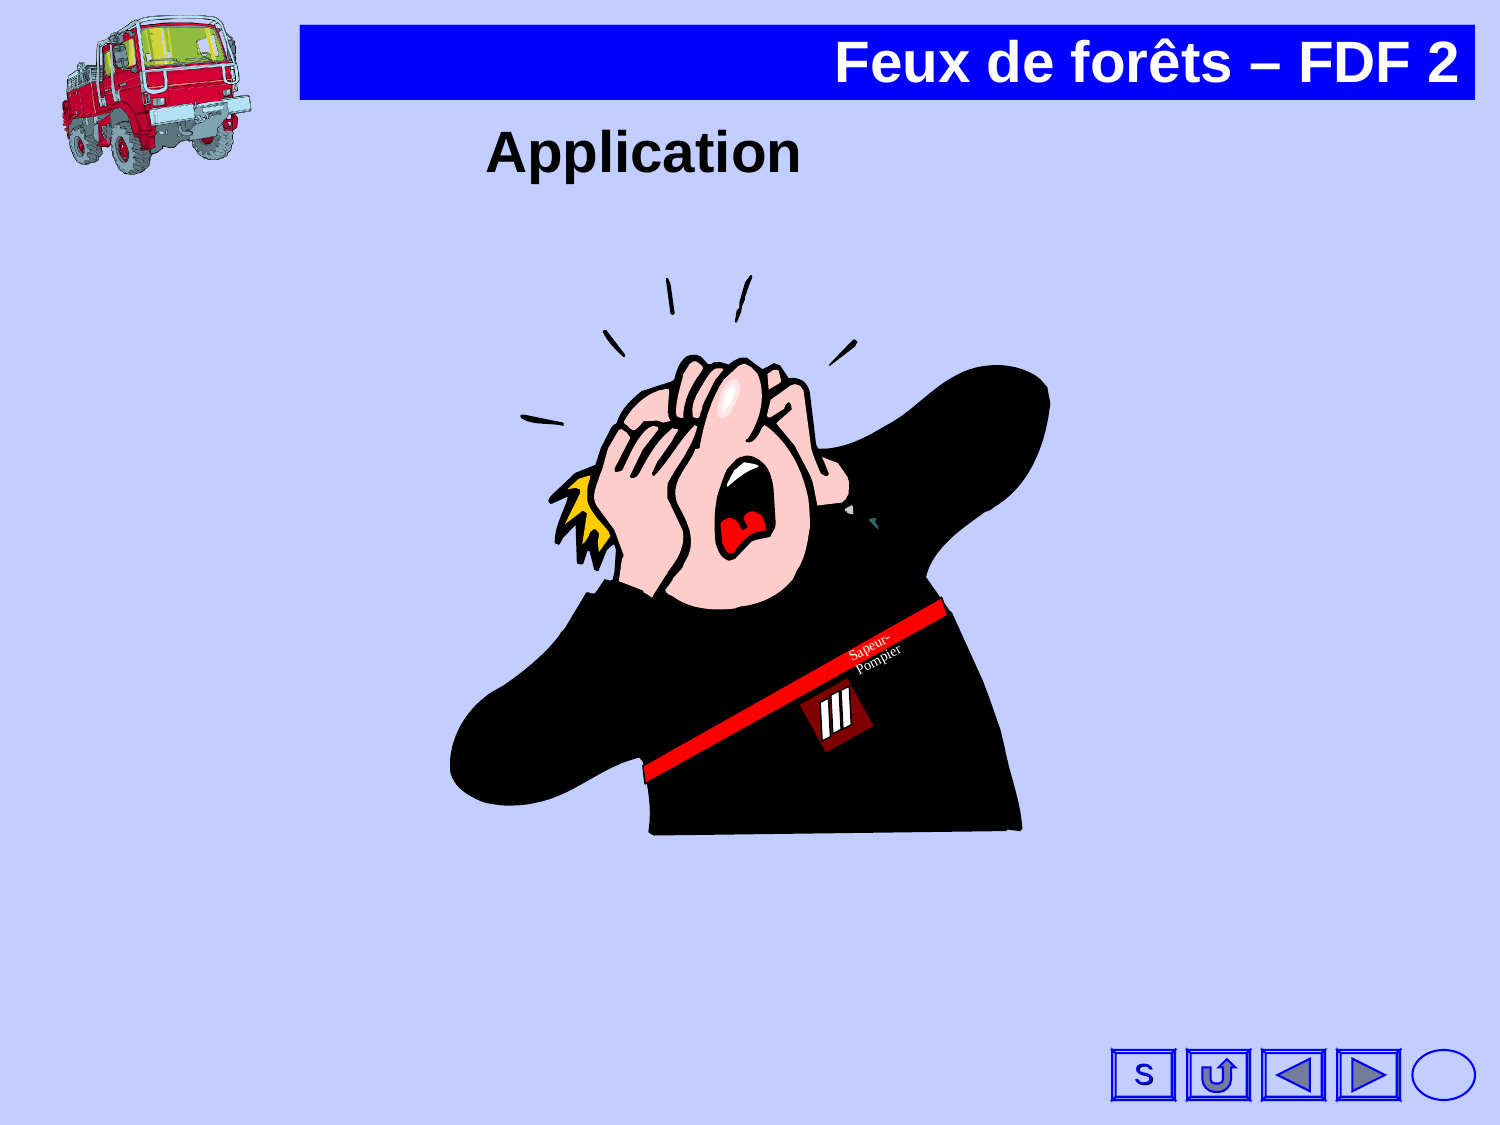

Feux de forêts – FDF 2
Application
Sapeur-Pompier